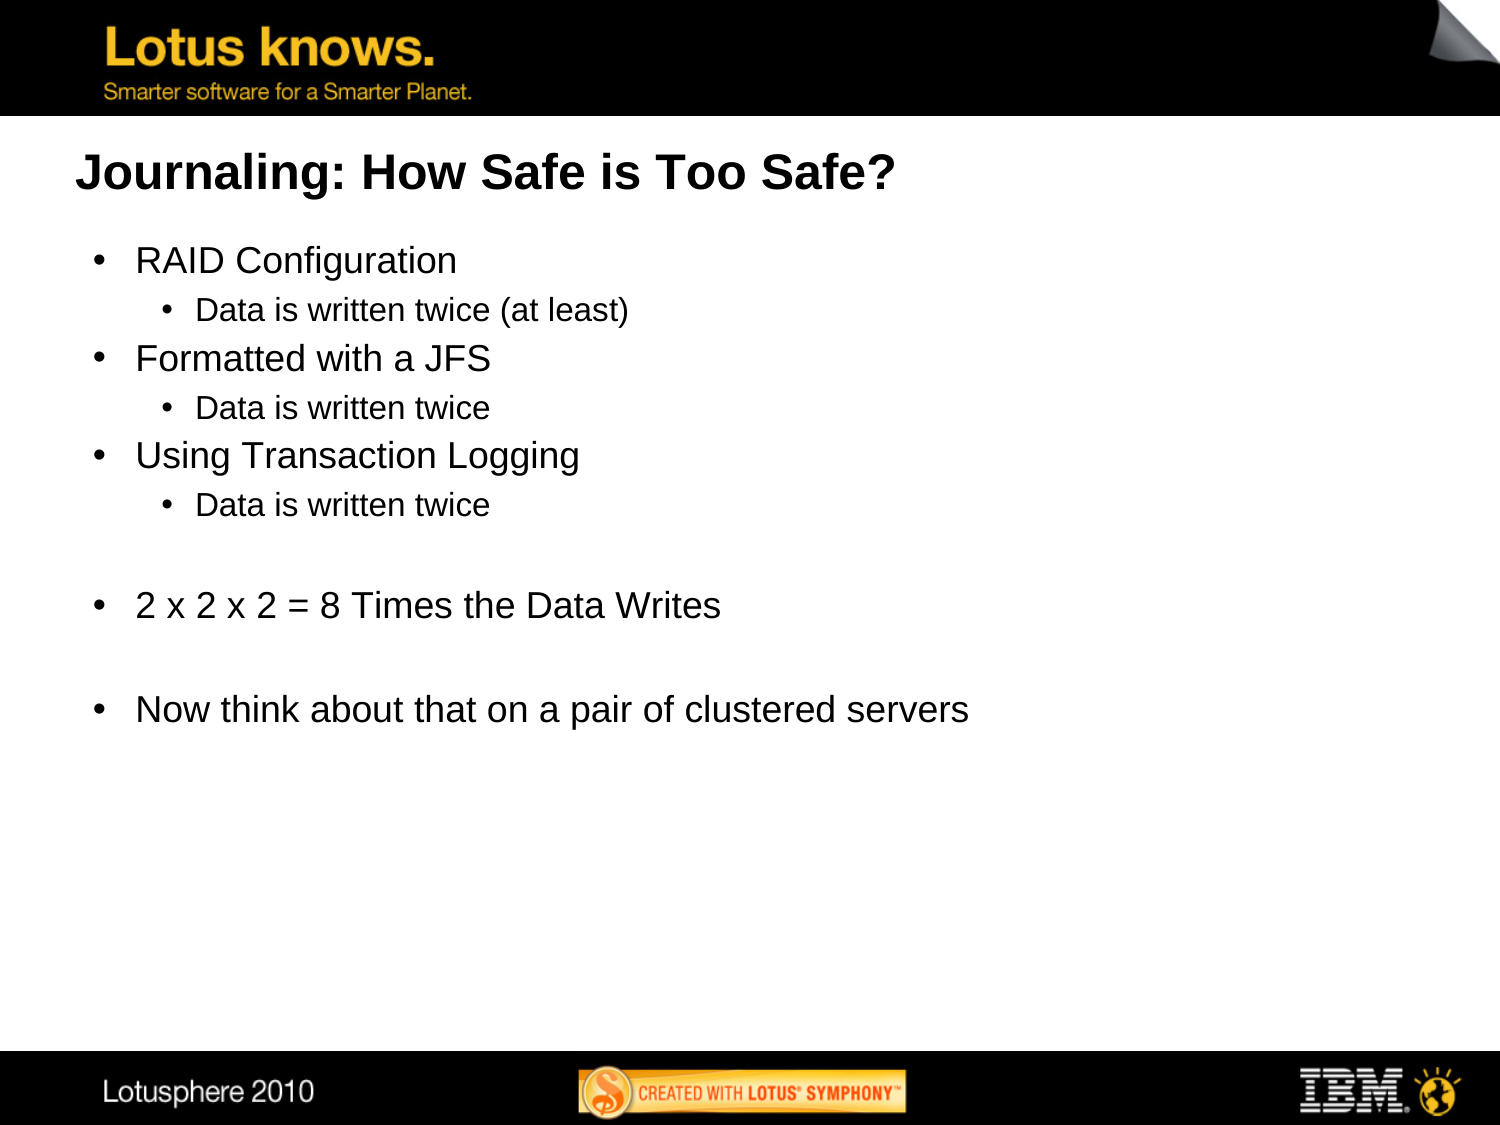

# Journaling: How Safe is Too Safe?
RAID Configuration
Data is written twice (at least)
Formatted with a JFS
Data is written twice
Using Transaction Logging
Data is written twice
2 x 2 x 2 = 8 Times the Data Writes
Now think about that on a pair of clustered servers